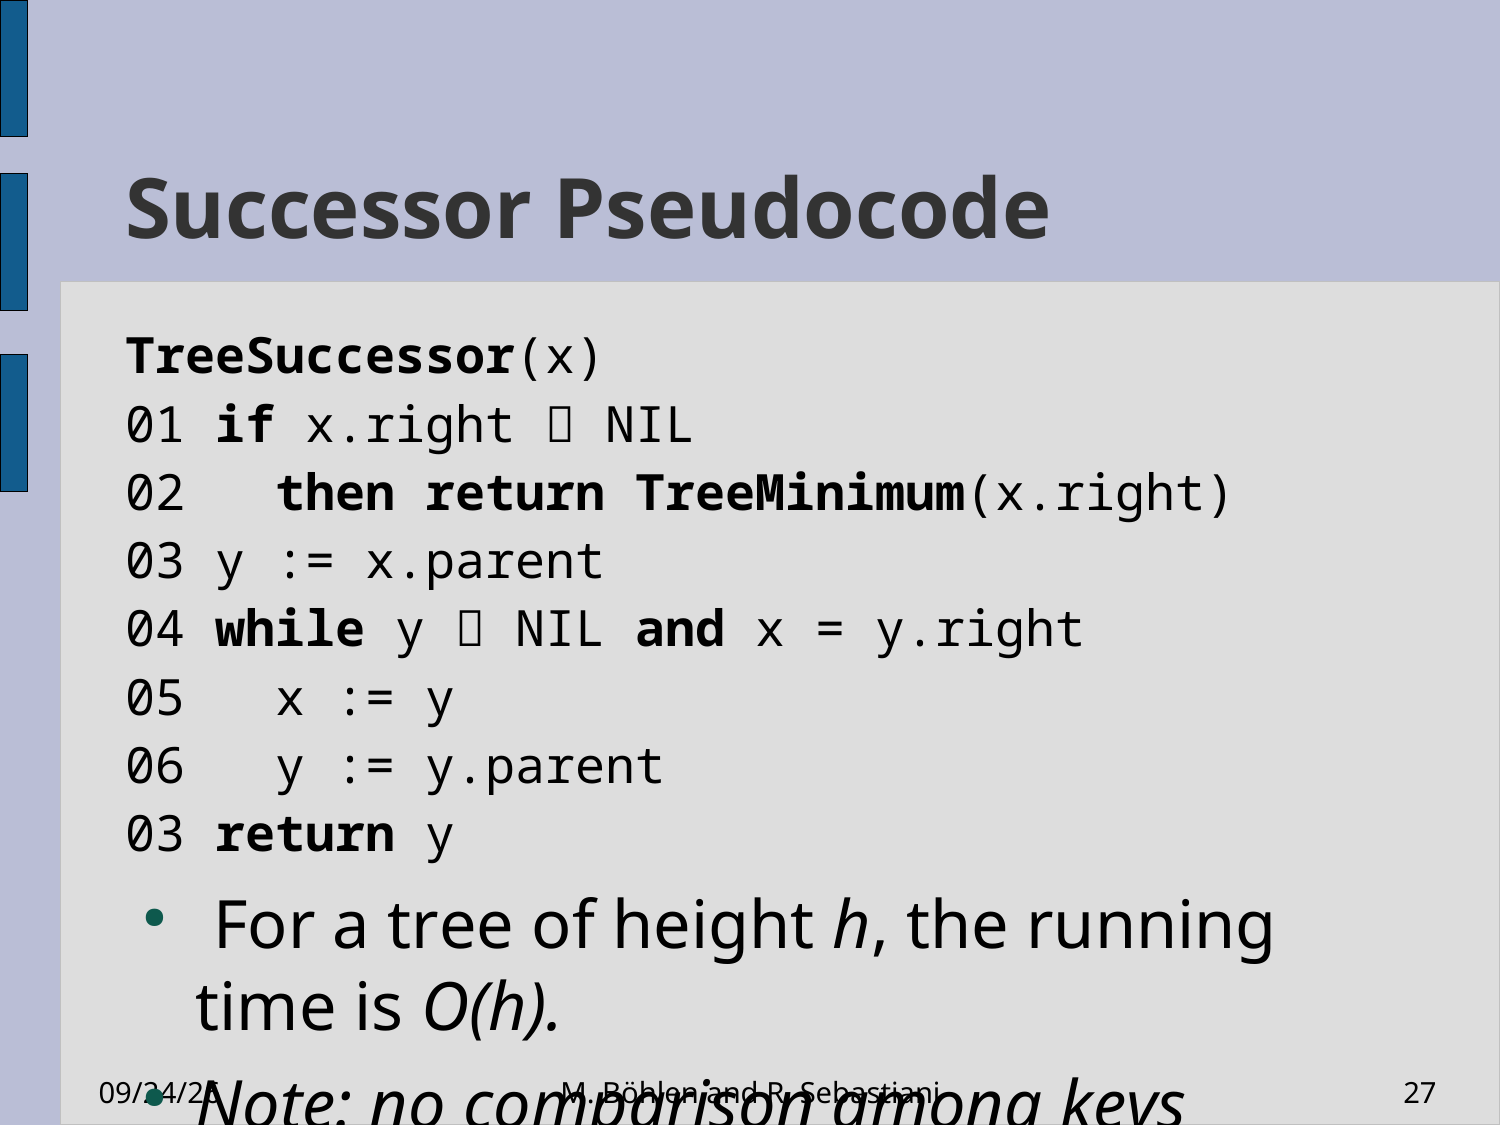

Successor Pseudocode
# TreeSuccessor(x)
01 if x.right  NIL
02  then return TreeMinimum(x.right)
03 y := x.parent
04 while y  NIL and x = y.right
05 x := y
06 y := y.parent
03 return y
 For a tree of height h, the running time is O(h).
Note: no comparison among keys needed!
M. Böhlen and R. Sebastiani
27